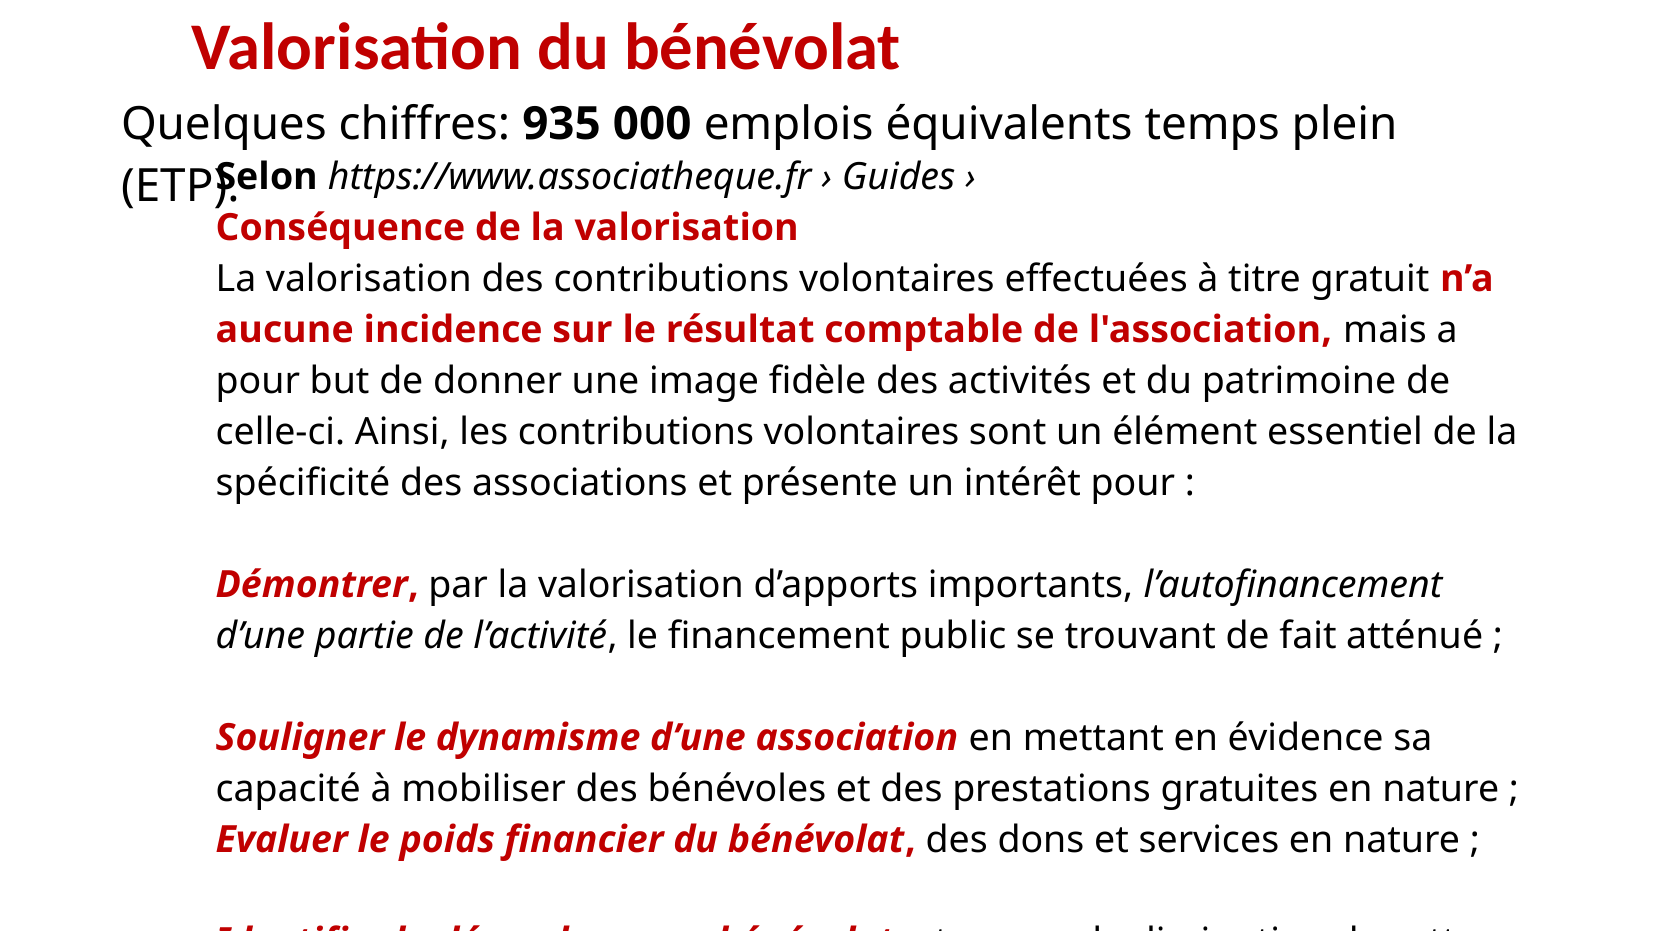

Valorisation du bénévolat
Quelques chiffres: 935 000 emplois équivalents temps plein (ETP).
Selon https://www.associatheque.fr › Guides ›
Conséquence de la valorisation
La valorisation des contributions volontaires effectuées à titre gratuit n’a aucune incidence sur le résultat comptable de l'association, mais a pour but de donner une image fidèle des activités et du patrimoine de celle-ci. Ainsi, les contributions volontaires sont un élément essentiel de la spécificité des associations et présente un intérêt pour :
Démontrer, par la valorisation d’apports importants, l’autofinancement d’une partie de l’activité, le financement public se trouvant de fait atténué ;
Souligner le dynamisme d’une association en mettant en évidence sa capacité à mobiliser des bénévoles et des prestations gratuites en nature ;
Evaluer le poids financier du bénévolat, des dons et services en nature ;
Identifier la dépendance au bénévolat, et en cas de diminution de cette aide, évaluer le besoin de financement supplémentaire